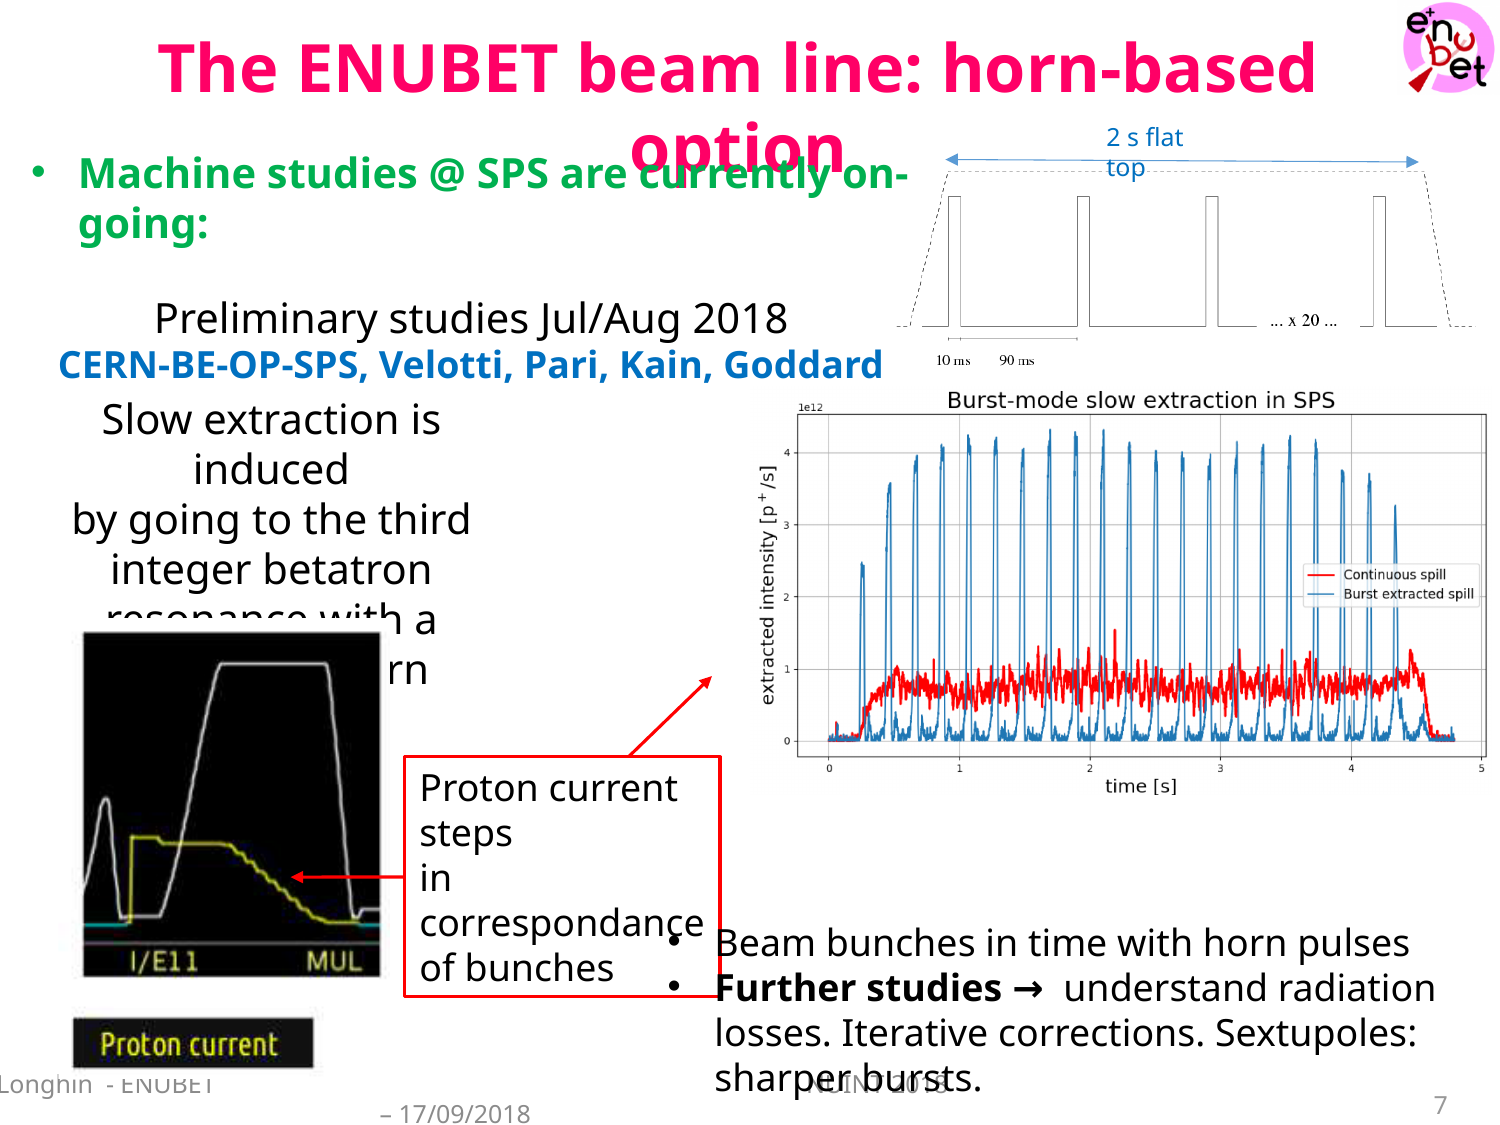

The ENUBET beam line: horn-based option
2 s flat top
Machine studies @ SPS are currently on-going:
Preliminary studies Jul/Aug 2018
CERN-BE-OP-SPS, Velotti, Pari, Kain, Goddard
Slow extraction is induced
by going to the third integer betatron resonance with a periodic pattern
Proton current steps
in correspondance
of bunches
Beam bunches in time with horn pulses
Further studies → understand radiation losses. Iterative corrections. Sextupoles: sharper bursts.